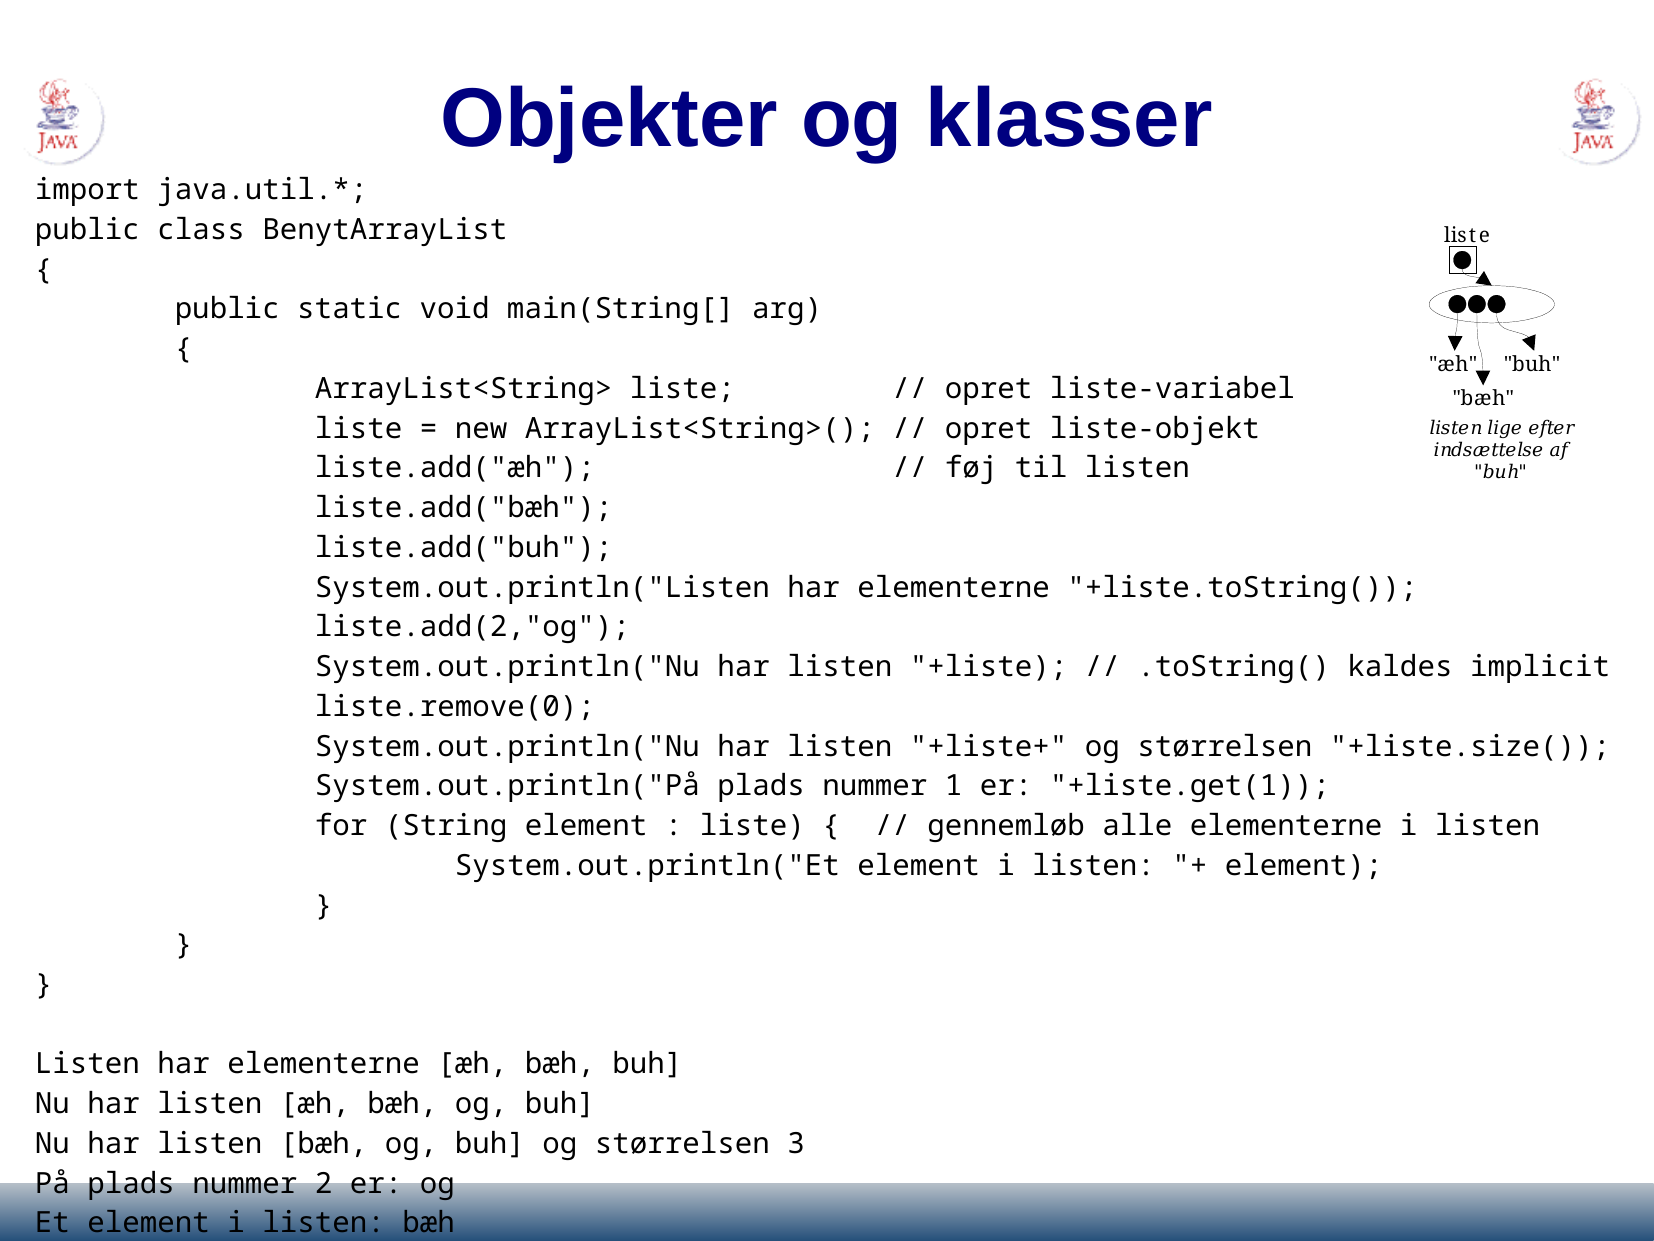

# Objekter og klasser
import java.util.*;
public class BenytArrayList
{
 public static void main(String[] arg)
 {
 ArrayList<String> liste; // opret liste-variabel
 liste = new ArrayList<String>(); // opret liste-objekt
 liste.add("æh"); // føj til listen
 liste.add("bæh");
 liste.add("buh");
 System.out.println("Listen har elementerne "+liste.toString());
 liste.add(2,"og");
 System.out.println("Nu har listen "+liste); // .toString() kaldes implicit
 liste.remove(0);
 System.out.println("Nu har listen "+liste+" og størrelsen "+liste.size());
 System.out.println("På plads nummer 1 er: "+liste.get(1));
 for (String element : liste) { // gennemløb alle elementerne i listen
 System.out.println("Et element i listen: "+ element);
 }
 }
}
Listen har elementerne [æh, bæh, buh]
Nu har listen [æh, bæh, og, buh]
Nu har listen [bæh, og, buh] og størrelsen 3
På plads nummer 2 er: og
Et element i listen: bæh
Et element i listen: og
Et element i listen: buh